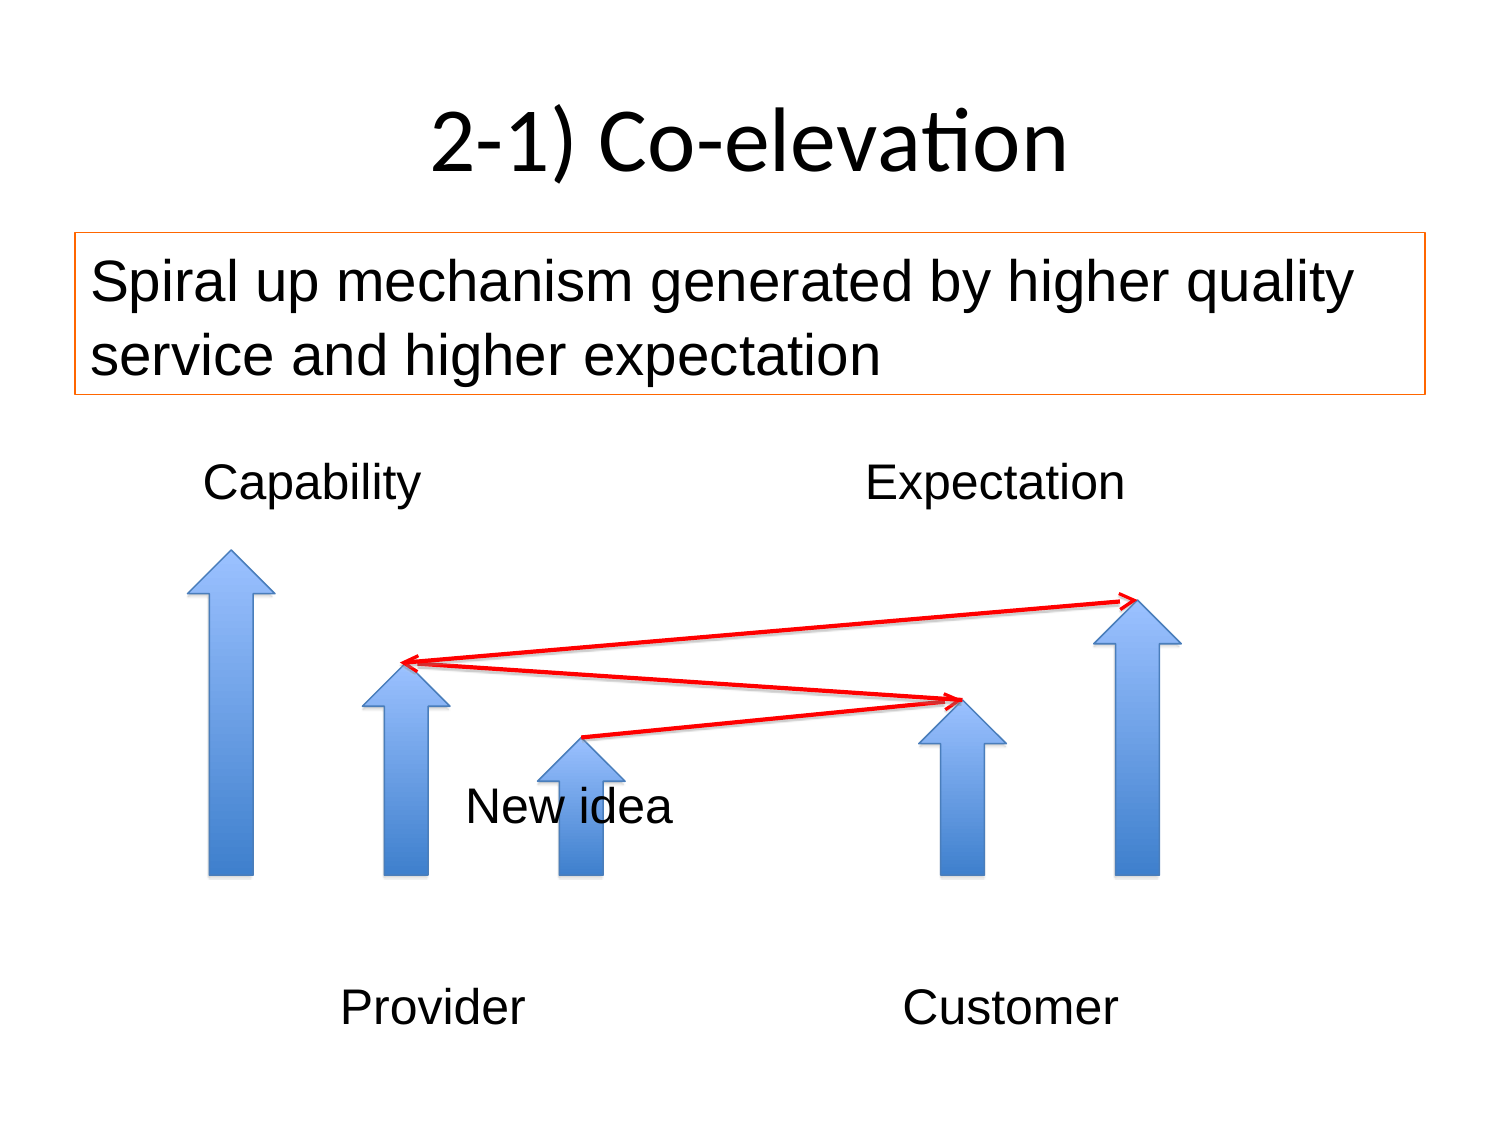

# 2-1) Co-elevation
Spiral up mechanism generated by higher quality service and higher expectation
Capability
Expectation
New idea
Provider
Customer